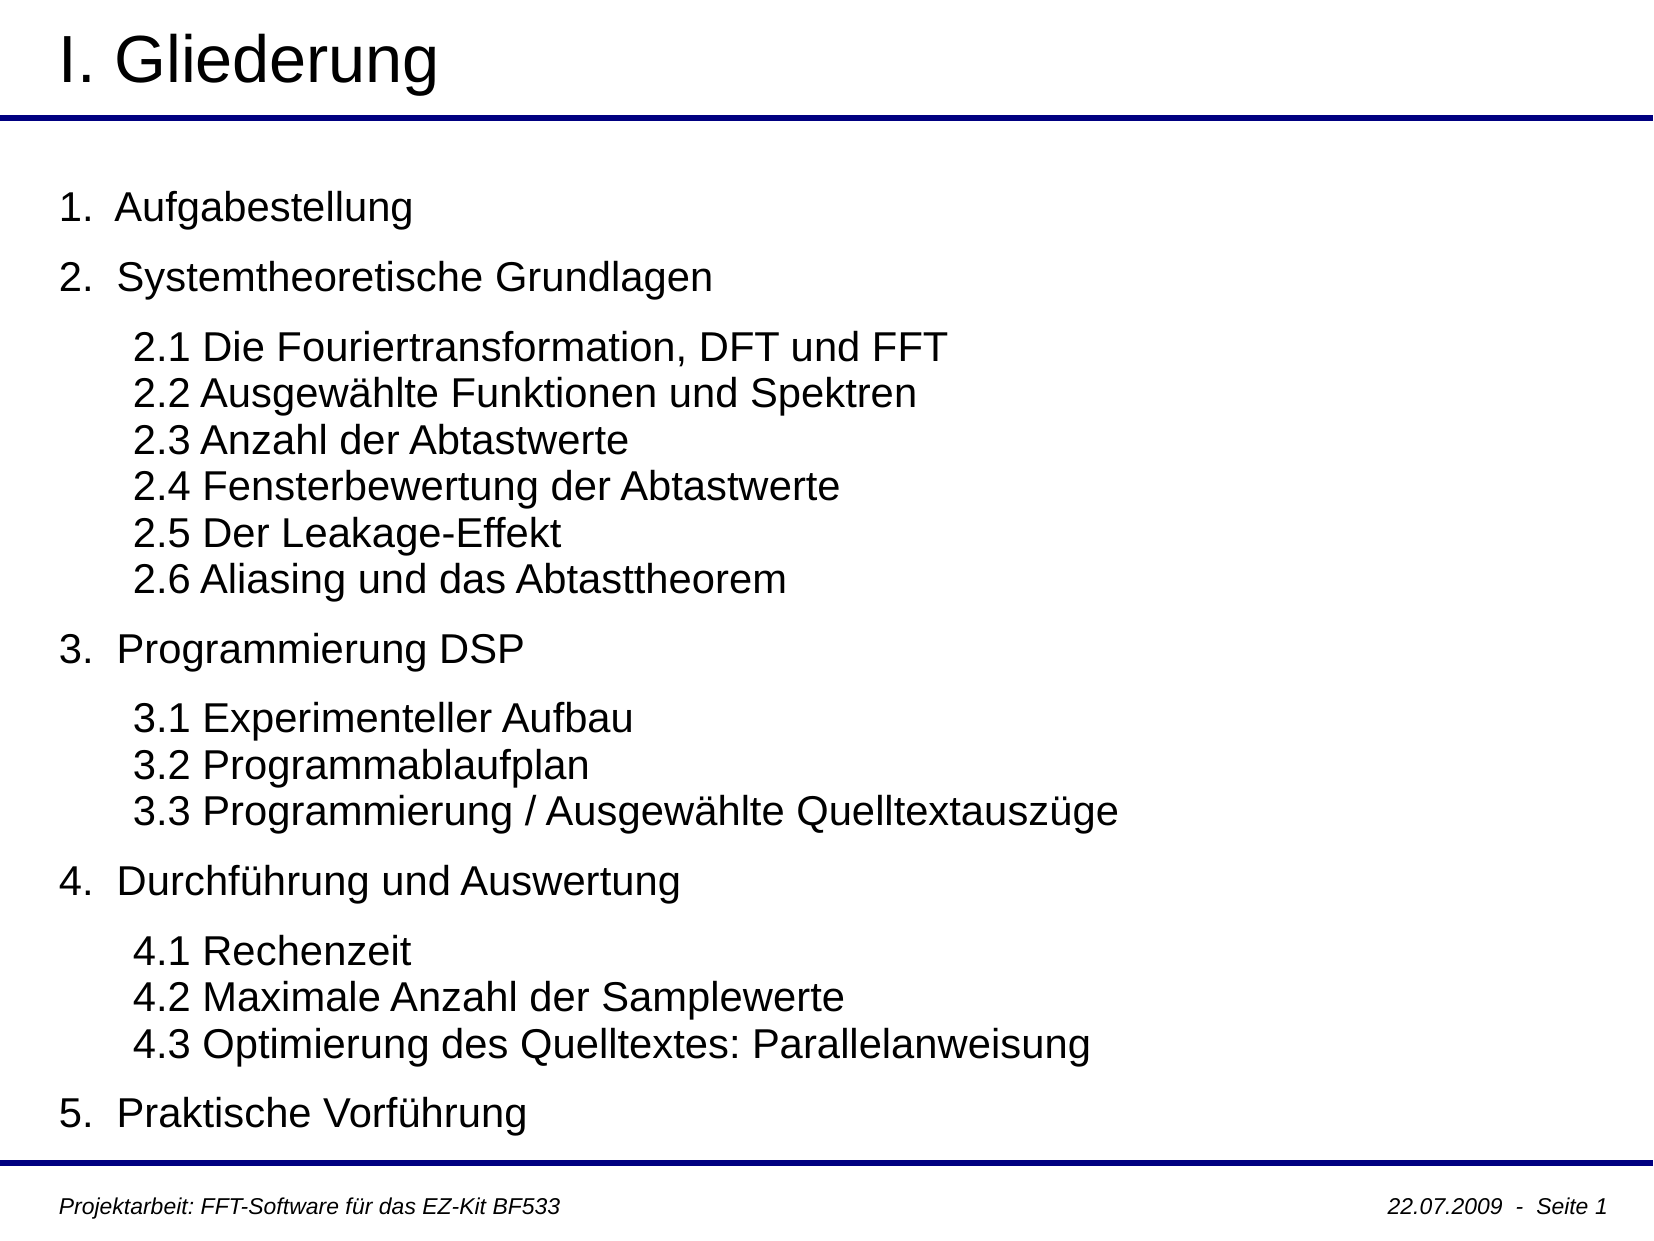

# I. Gliederung
1. Aufgabestellung
2. Systemtheoretische Grundlagen
	2.1 Die Fouriertransformation, DFT und FFT
	2.2 Ausgewählte Funktionen und Spektren
	2.3 Anzahl der Abtastwerte
	2.4 Fensterbewertung der Abtastwerte
	2.5 Der Leakage-Effekt
	2.6 Aliasing und das Abtasttheorem
3. Programmierung DSP
	3.1 Experimenteller Aufbau
	3.2 Programmablaufplan
	3.3 Programmierung / Ausgewählte Quelltextauszüge
4. Durchführung und Auswertung
	4.1 Rechenzeit
	4.2 Maximale Anzahl der Samplewerte
	4.3 Optimierung des Quelltextes: Parallelanweisung
5. Praktische Vorführung
Projektarbeit: FFT-Software für das EZ-Kit BF533										 		22.07.2009 - Seite 1